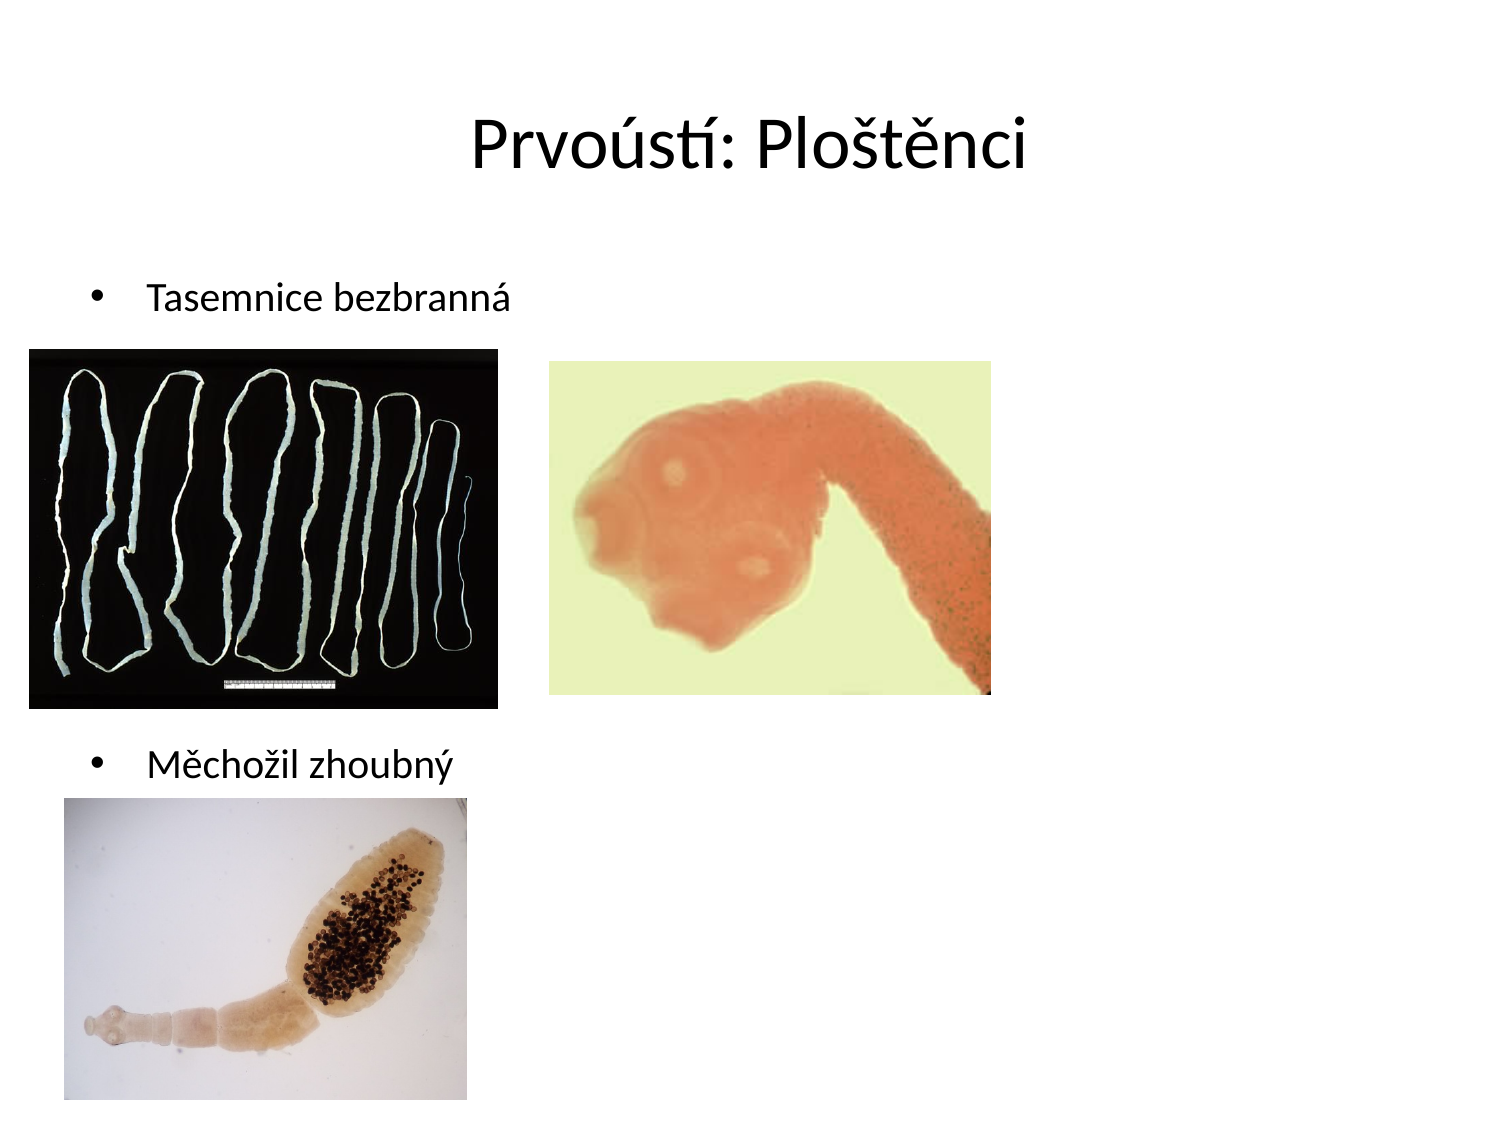

# Prvoústí: Ploštěnci
Tasemnice bezbranná
Měchožil zhoubný